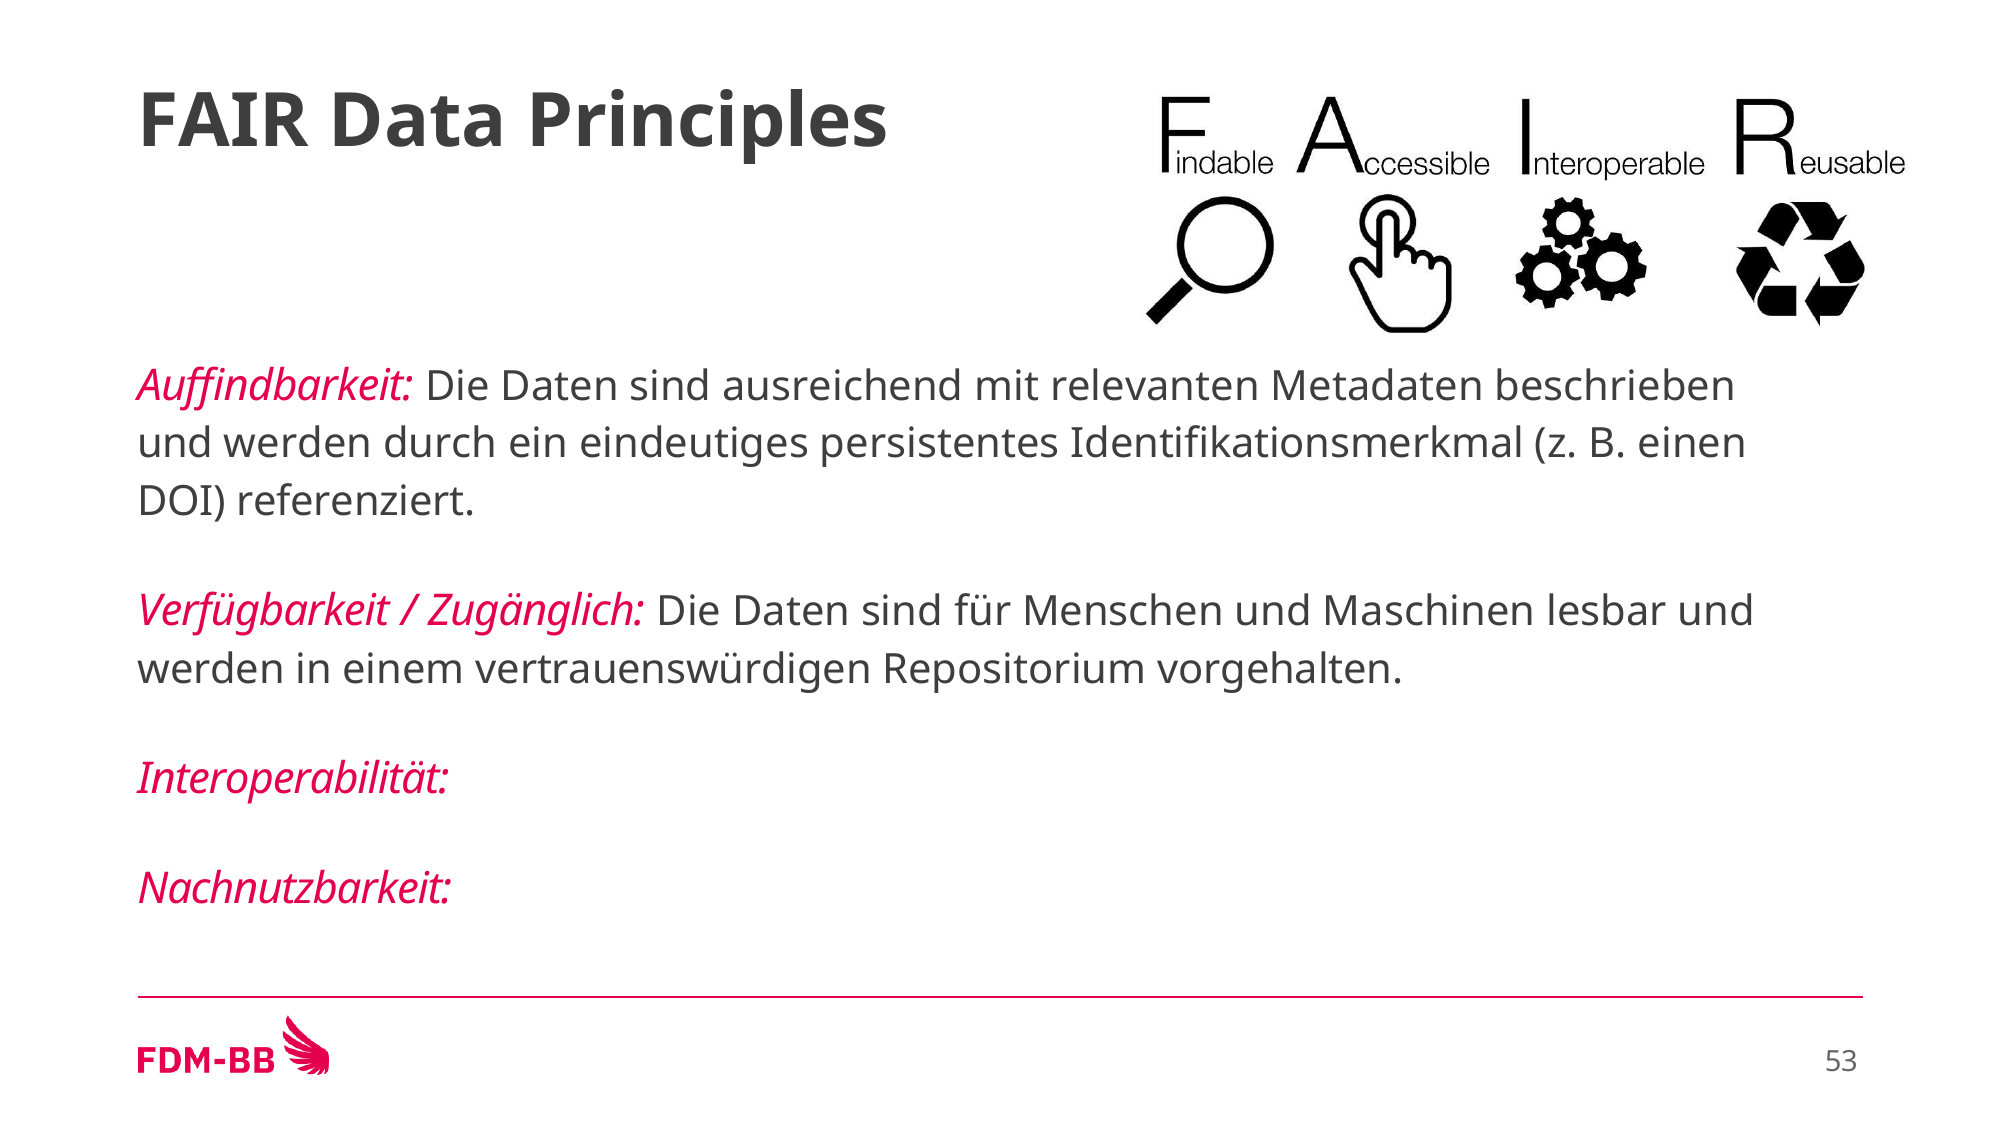

# FAIR Data Principles
Auffindbarkeit: Die Daten sind ausreichend mit relevanten Metadaten beschrieben und werden durch ein eindeutiges persistentes Identifikationsmerkmal (z. B. einen DOI) referenziert.
Verfügbarkeit / Zugänglich: Die Daten sind für Menschen und Maschinen lesbar und werden in einem vertrauenswürdigen Repositorium vorgehalten.
Interoperabilität:
Nachnutzbarkeit:
52